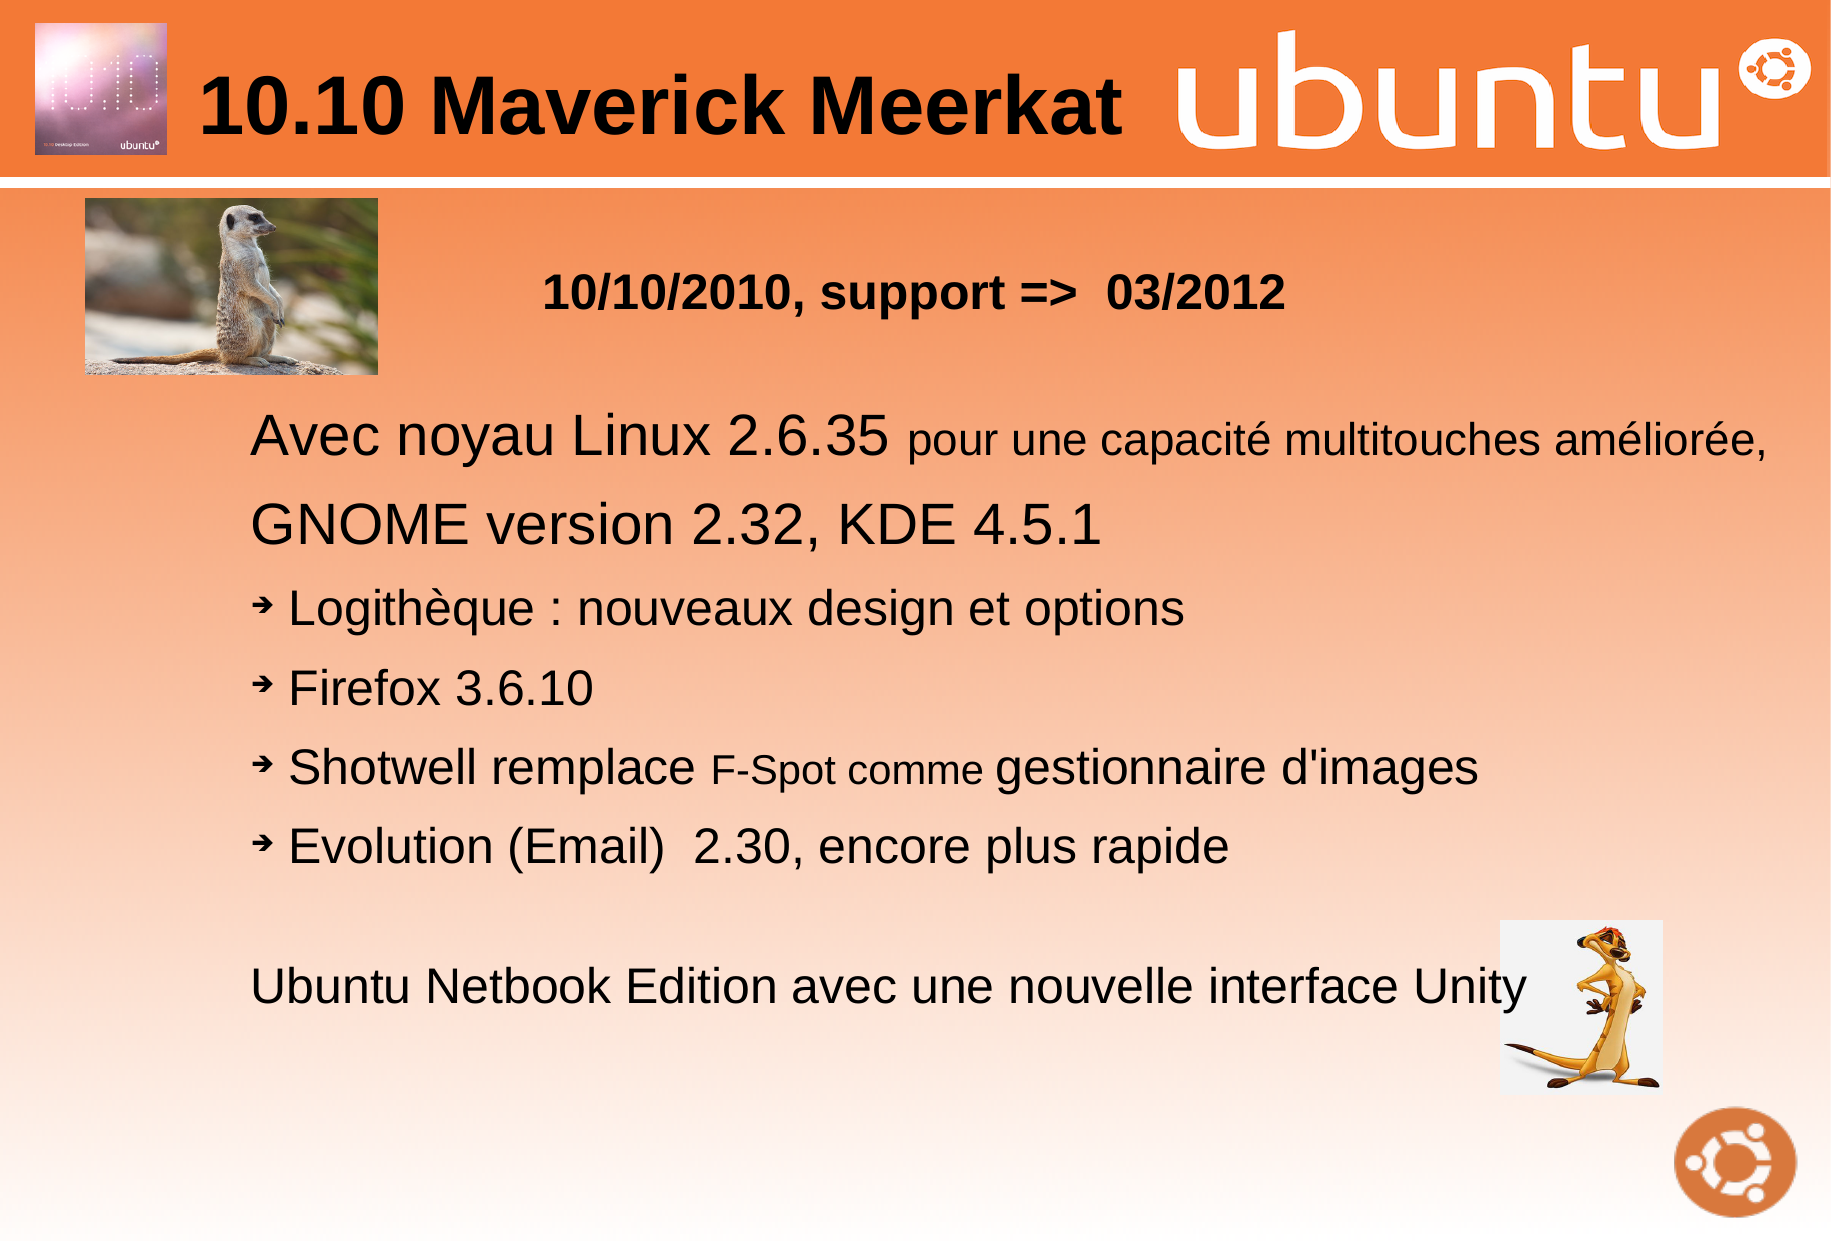

10.10 Maverick Meerkat
10/10/2010, support => 03/2012
Avec noyau Linux 2.6.35 pour une capacité multitouches améliorée,
GNOME version 2.32, KDE 4.5.1
 Logithèque : nouveaux design et options
 Firefox 3.6.10
 Shotwell remplace F-Spot comme gestionnaire d'images
 Evolution (Email) 2.30, encore plus rapide
Ubuntu Netbook Edition avec une nouvelle interface Unity